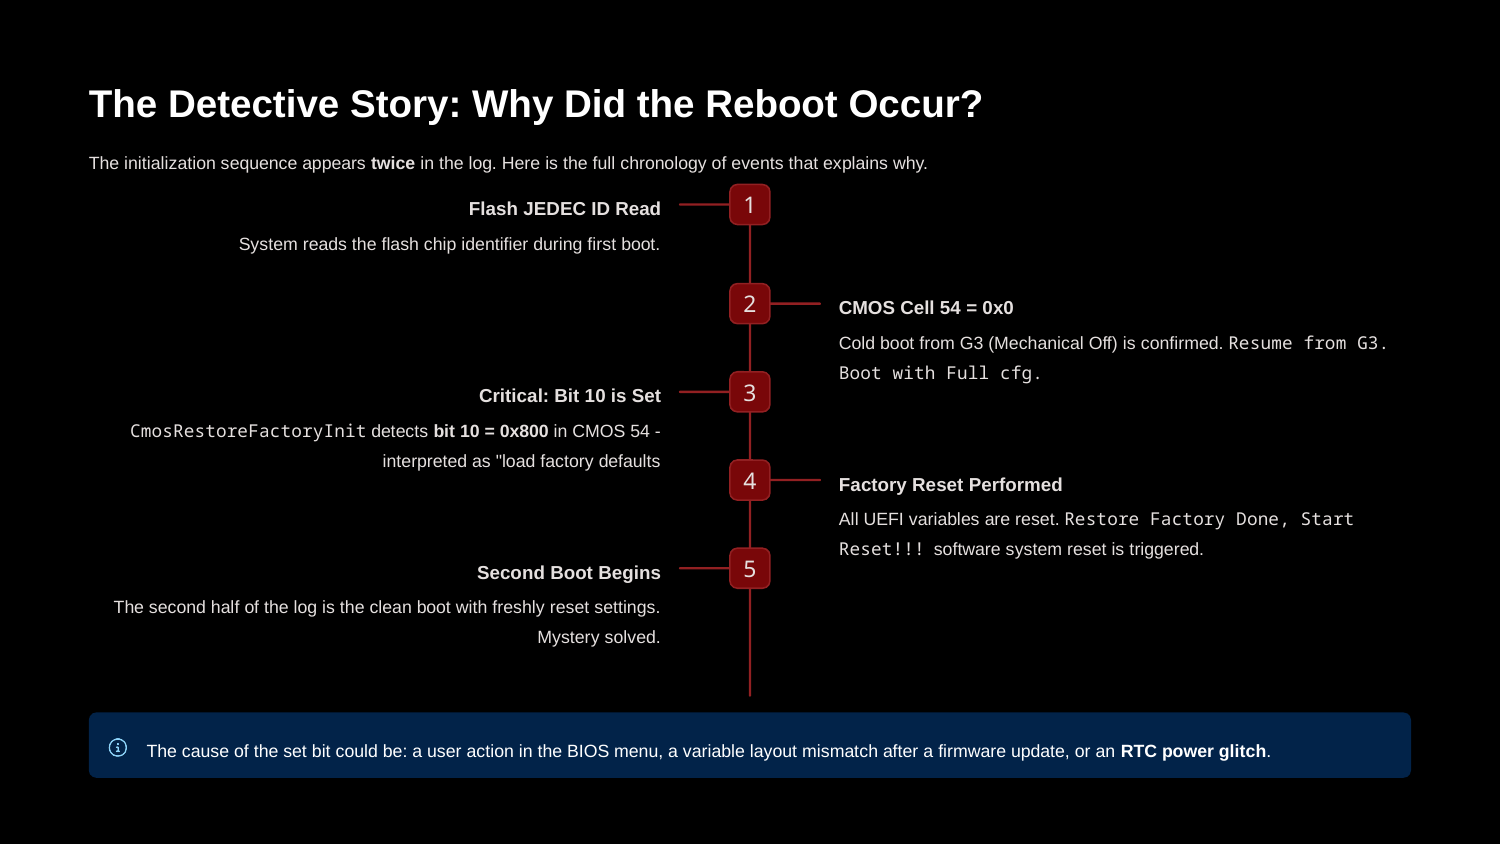

The Detective Story: Why Did the Reboot Occur?
The initialization sequence appears twice in the log. Here is the full chronology of events that explains why.
1
Flash JEDEC ID Read
System reads the flash chip identifier during first boot.
2
CMOS Cell 54 = 0x0
Cold boot from G3 (Mechanical Off) is confirmed. Resume from G3. Boot with Full cfg.
3
Critical: Bit 10 is Set
CmosRestoreFactoryInit detects bit 10 = 0x800 in CMOS 54 - interpreted as "load factory defaults
4
Factory Reset Performed
All UEFI variables are reset. Restore Factory Done, Start Reset!!! software system reset is triggered.
5
Second Boot Begins
The second half of the log is the clean boot with freshly reset settings. Mystery solved.
The cause of the set bit could be: a user action in the BIOS menu, a variable layout mismatch after a firmware update, or an RTC power glitch.